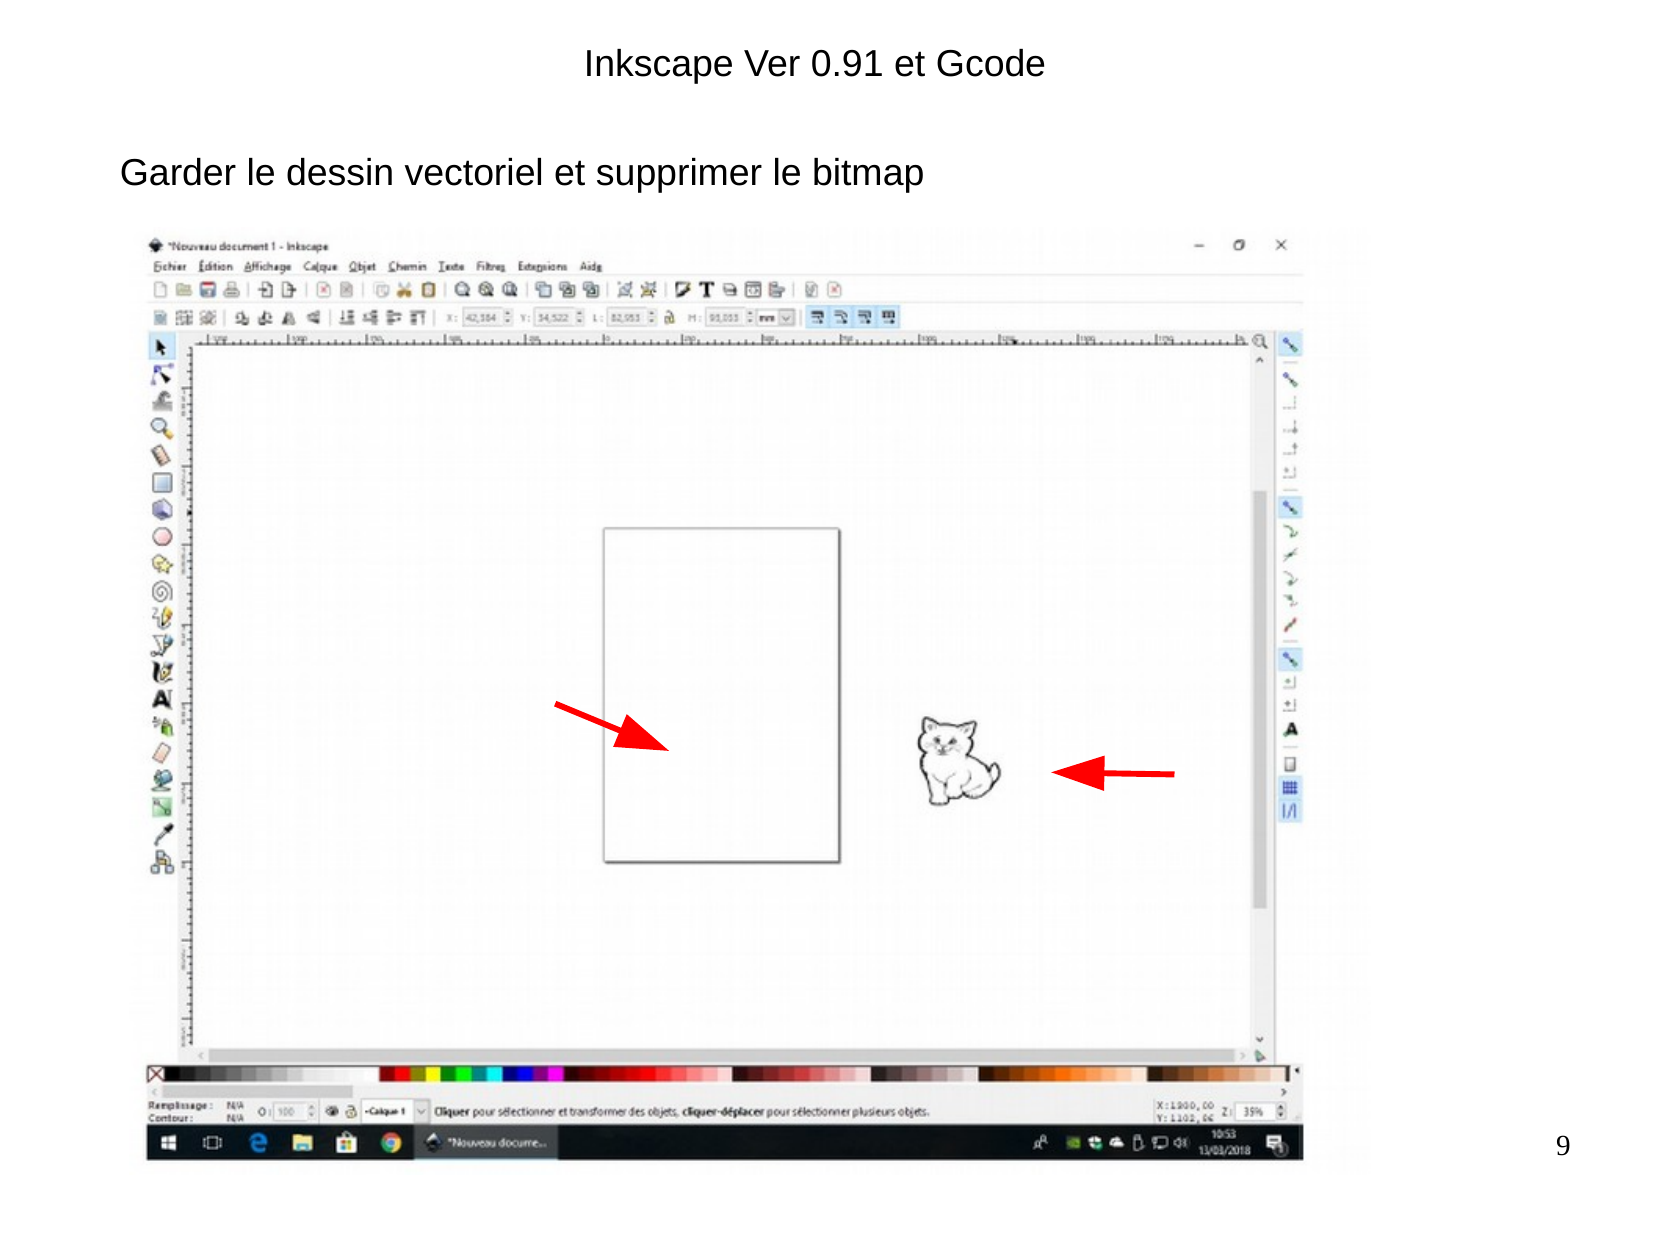

Inkscape Ver 0.91 et Gcode
 Garder le dessin vectoriel et supprimer le bitmap
9